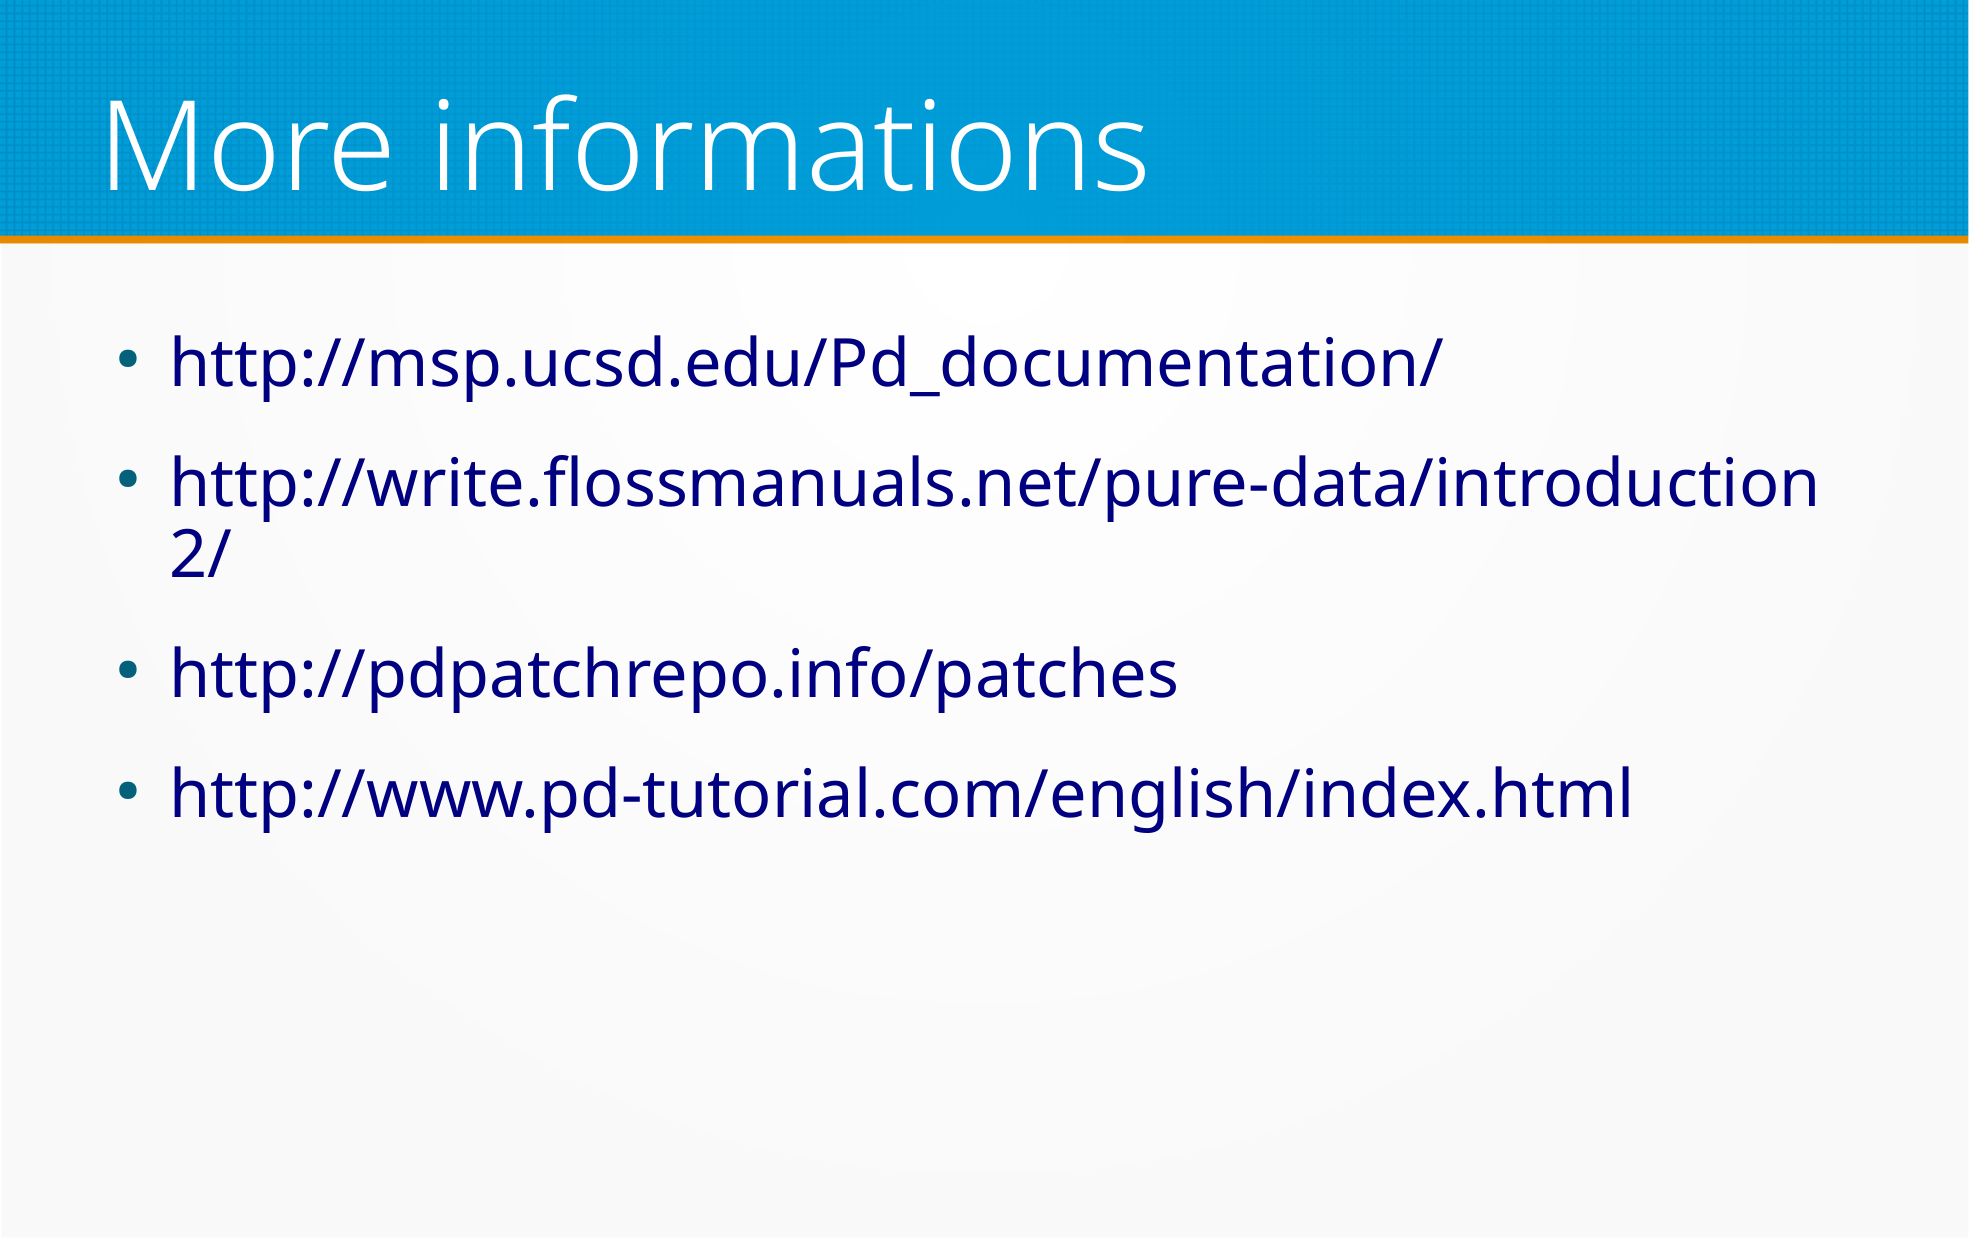

# More informations
http://msp.ucsd.edu/Pd_documentation/
http://write.flossmanuals.net/pure-data/introduction2/
http://pdpatchrepo.info/patches
http://www.pd-tutorial.com/english/index.html